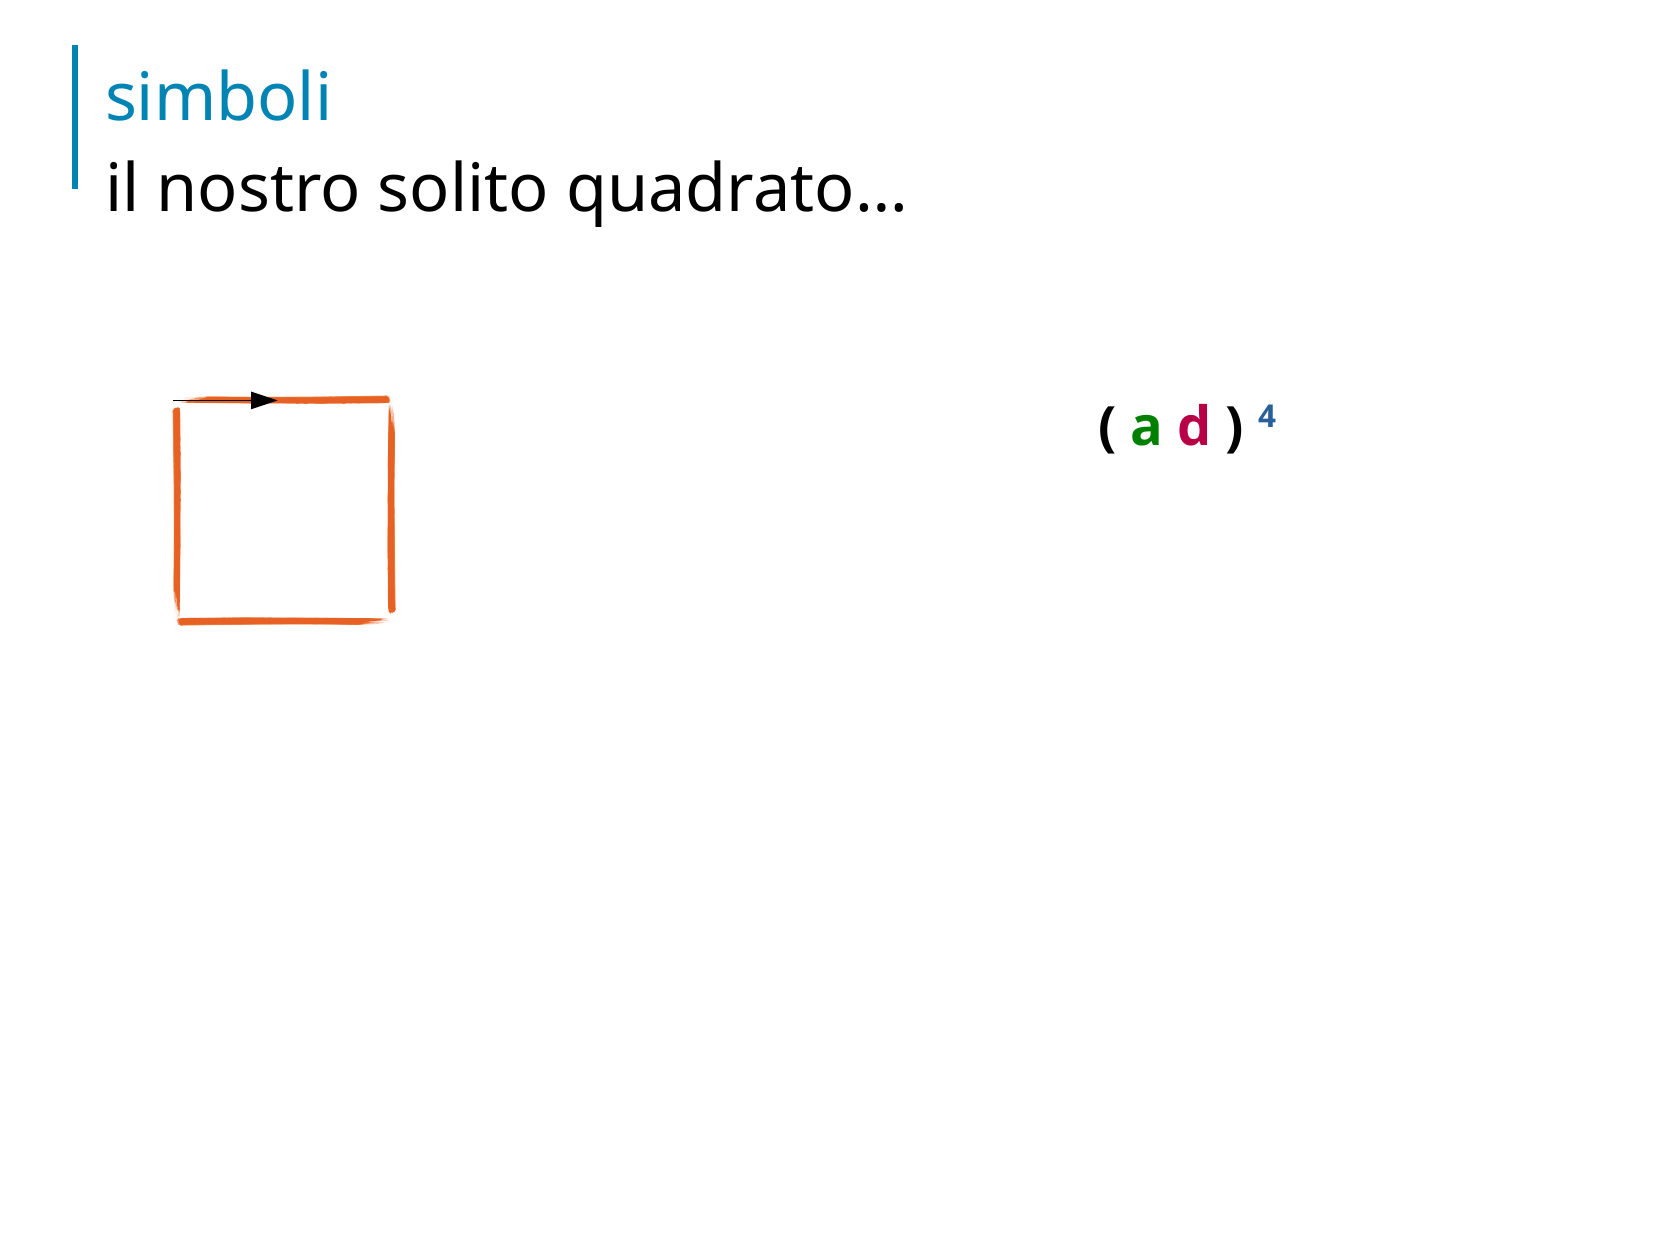

# simboli il nostro solito quadrato…
( a d ) 4